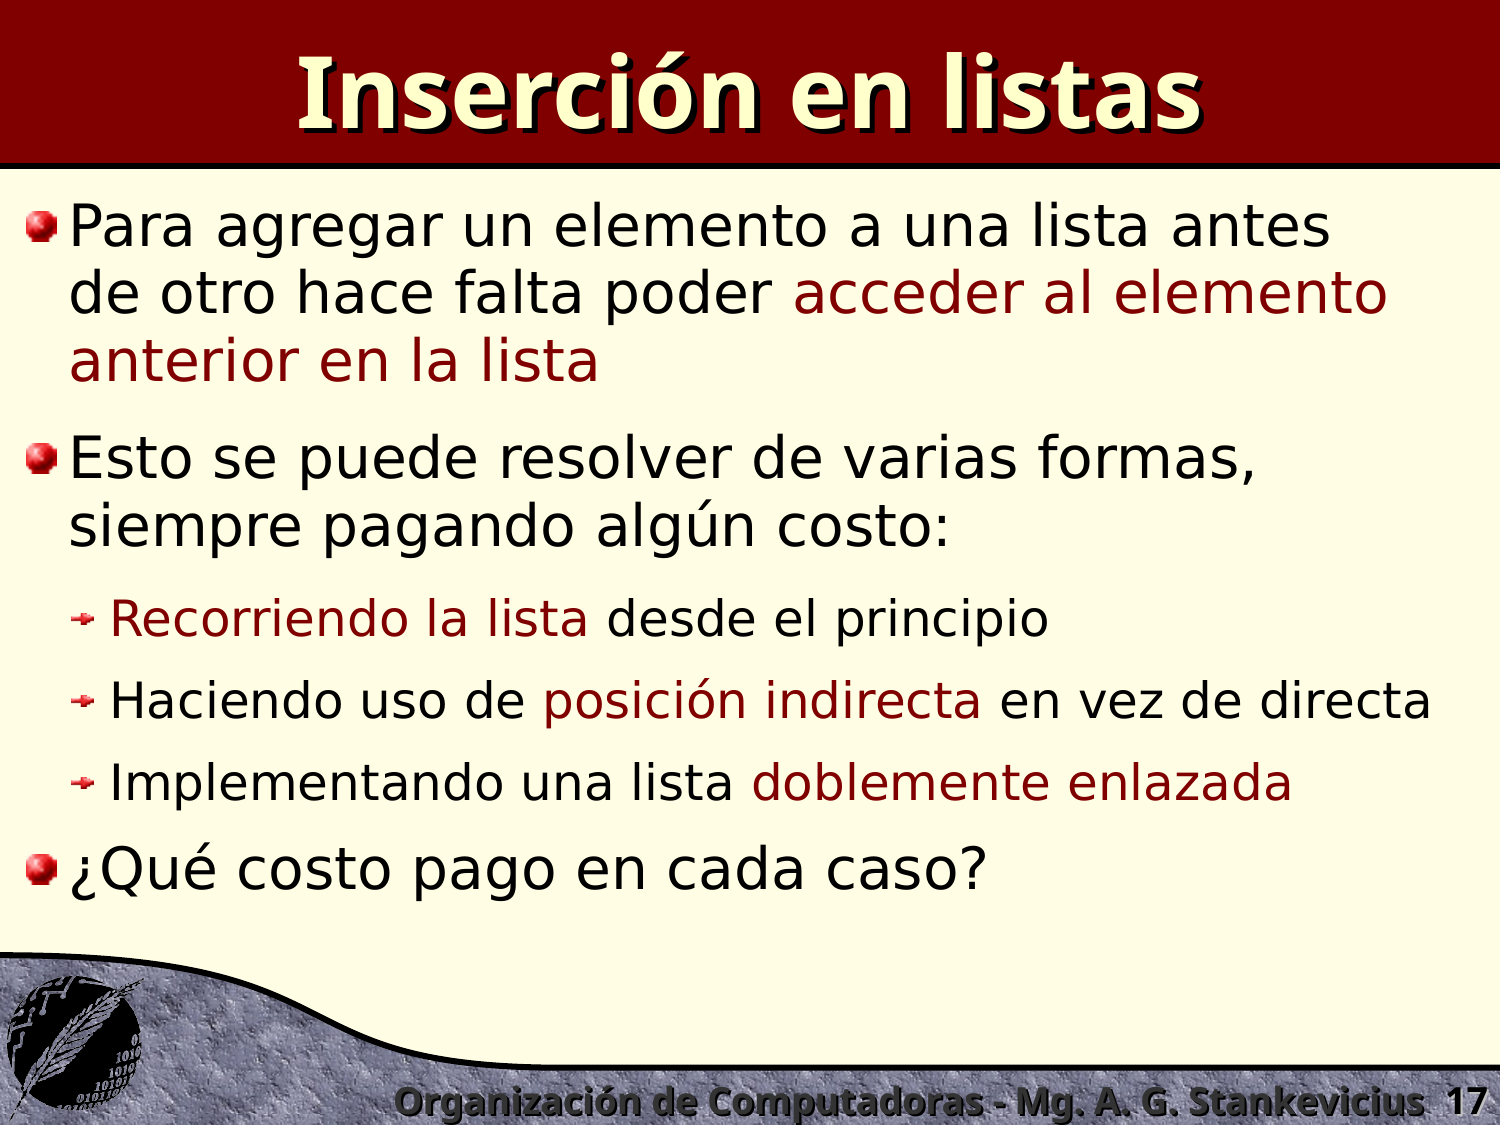

# Inserción en listas
Para agregar un elemento a una lista antes
de otro hace falta poder acceder al elemento anterior en la lista
Esto se puede resolver de varias formas, siempre pagando algún costo:
Recorriendo la lista desde el principio
Haciendo uso de posición indirecta en vez de directa
Implementando una lista doblemente enlazada
¿Qué costo pago en cada caso?
17